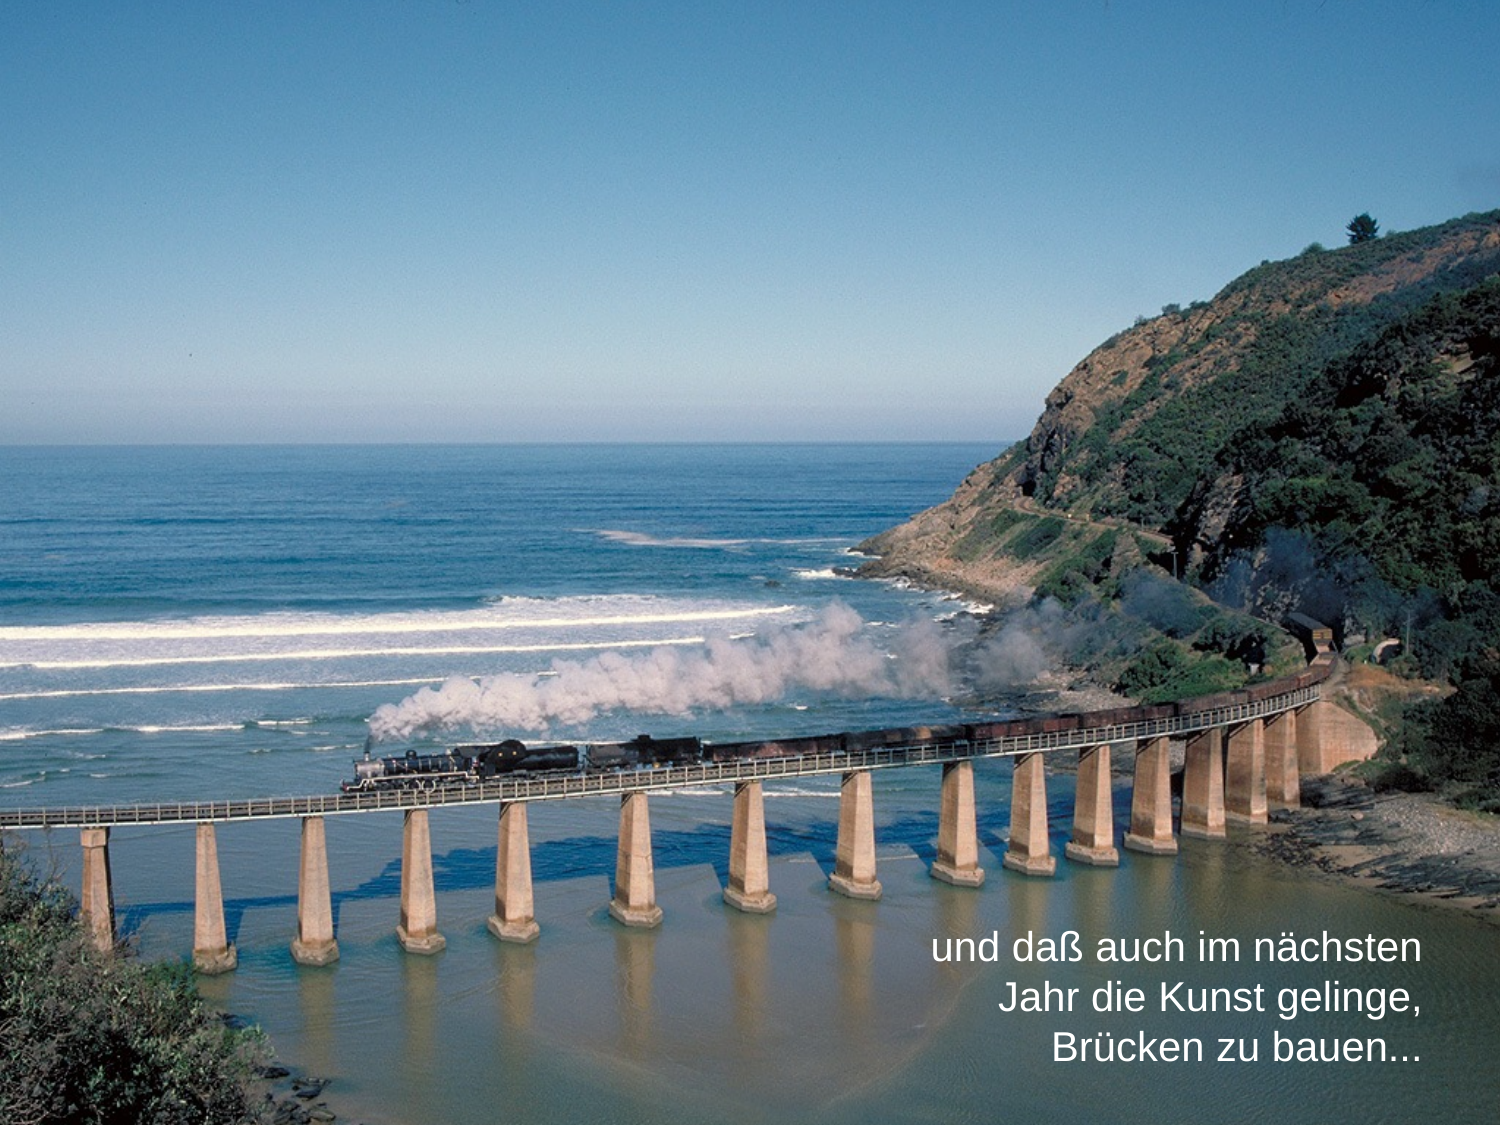

#
und daß auch im nächsten Jahr die Kunst gelinge, Brücken zu bauen...